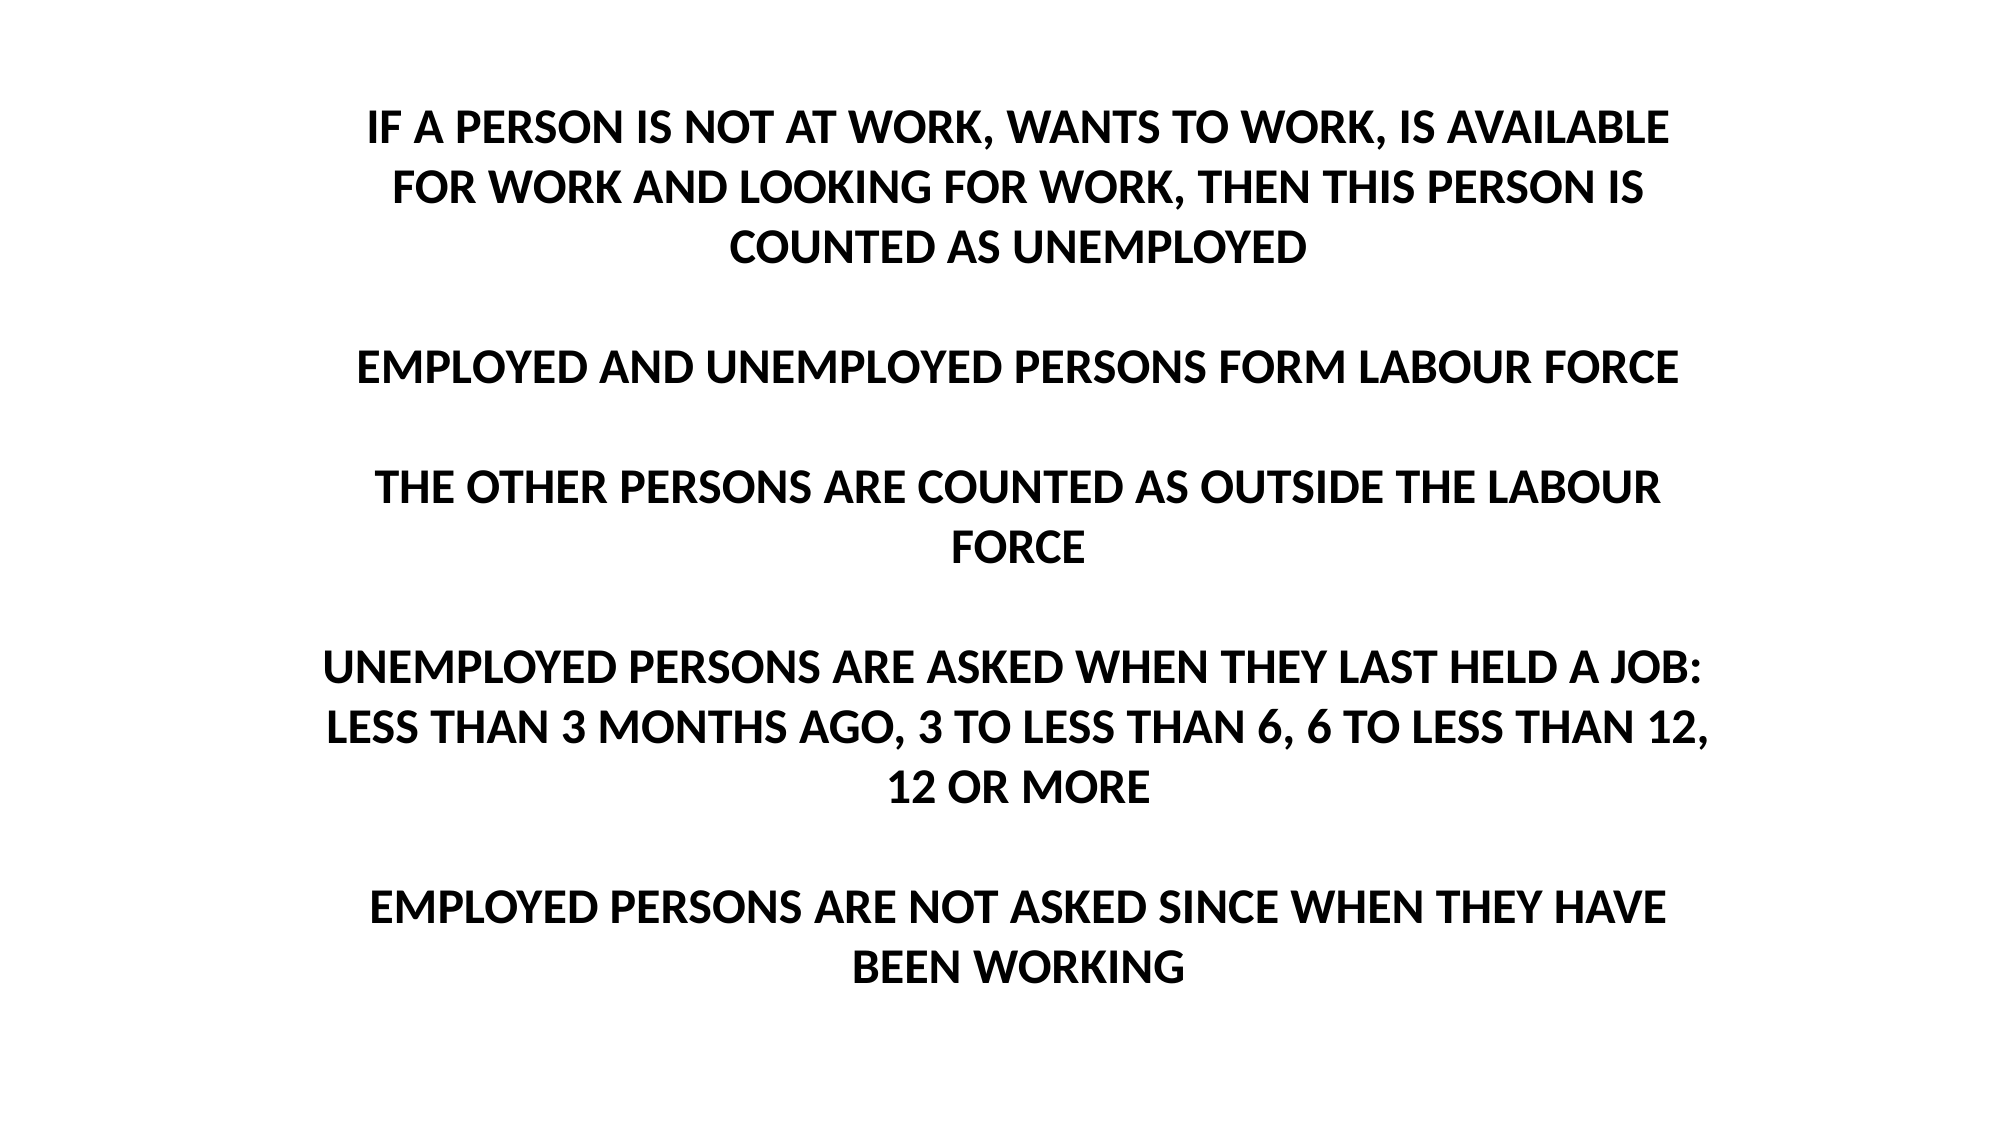

IF A PERSON IS NOT AT WORK, WANTS TO WORK, IS AVAILABLE FOR WORK AND LOOKING FOR WORK, THEN THIS PERSON IS COUNTED AS UNEMPLOYED
EMPLOYED AND UNEMPLOYED PERSONS FORM LABOUR FORCE
THE OTHER PERSONS ARE COUNTED AS OUTSIDE THE LABOUR FORCE
UNEMPLOYED PERSONS ARE ASKED WHEN THEY LAST HELD A JOB: LESS THAN 3 MONTHS AGO, 3 TO LESS THAN 6, 6 TO LESS THAN 12, 12 OR MORE
EMPLOYED PERSONS ARE NOT ASKED SINCE WHEN THEY HAVE BEEN WORKING